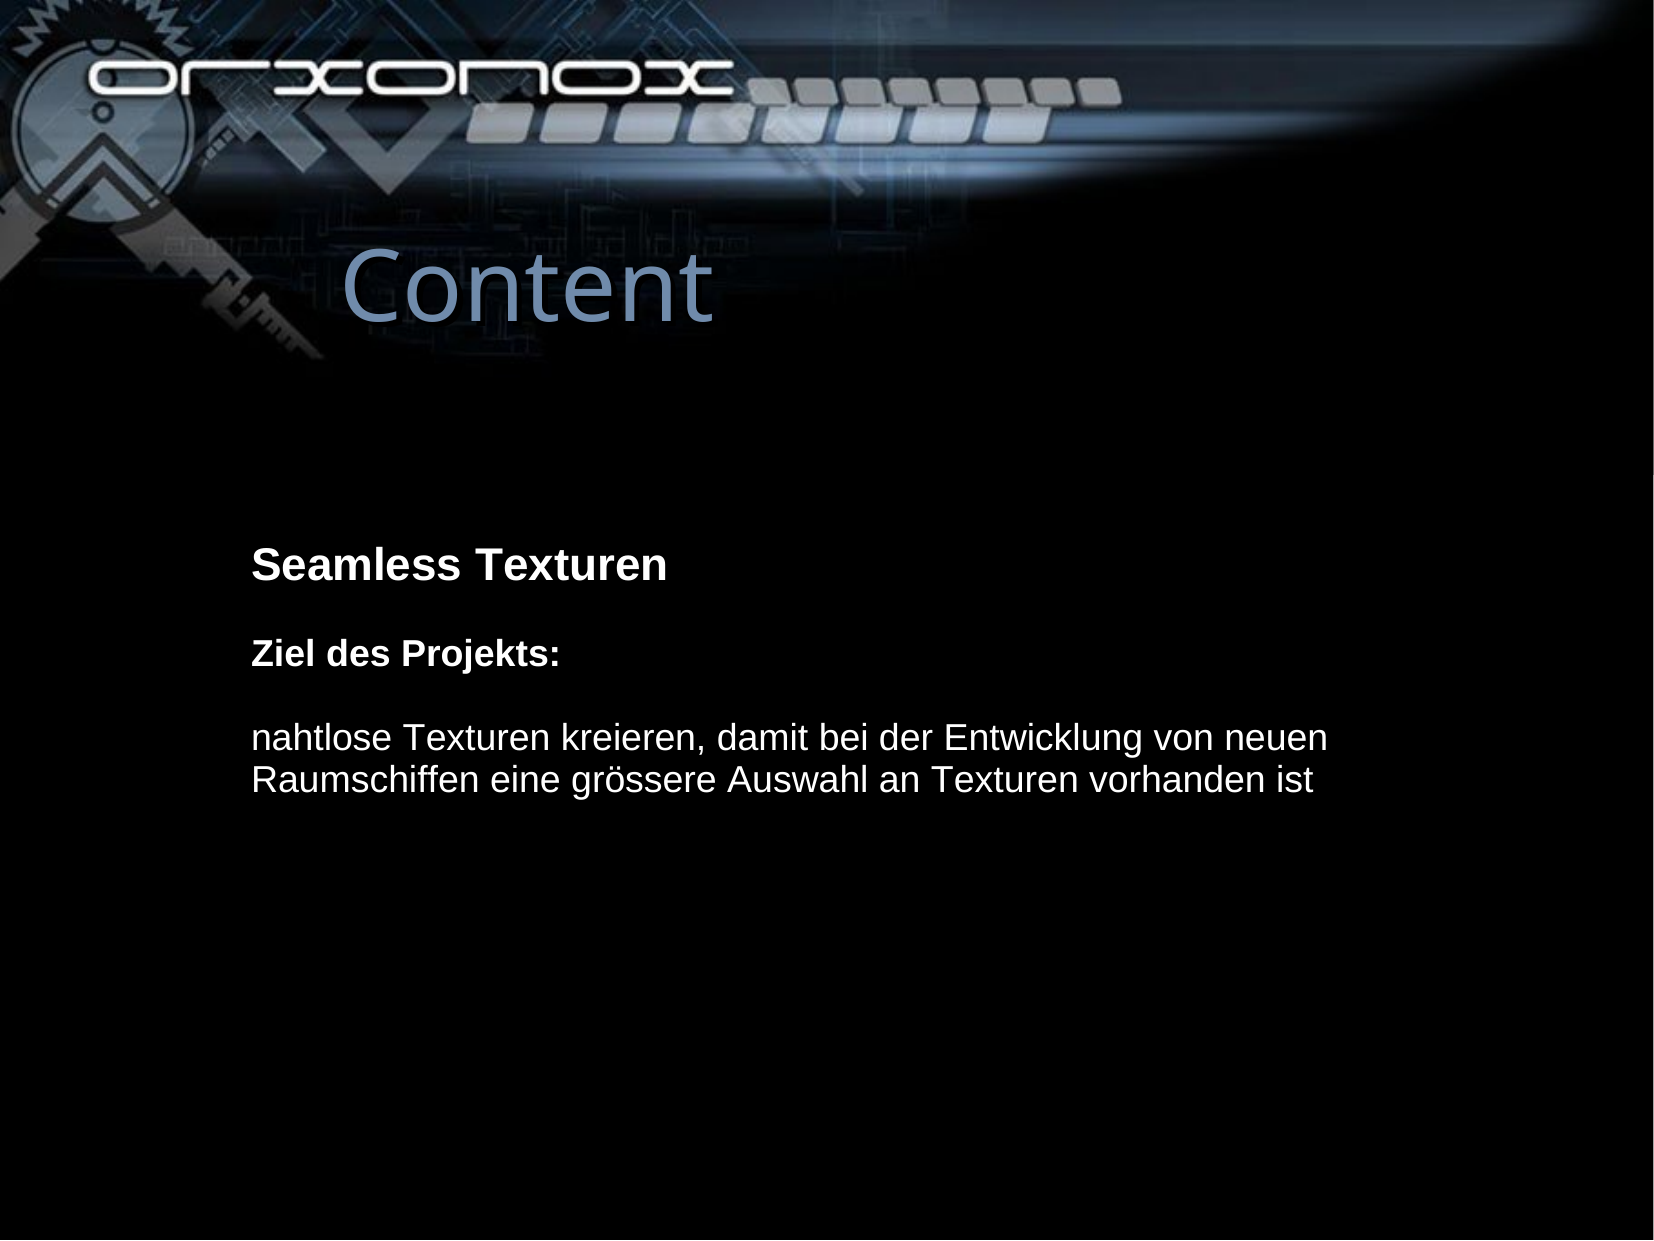

Content
Seamless Texturen
Ziel des Projekts:
nahtlose Texturen kreieren, damit bei der Entwicklung von neuen Raumschiffen eine grössere Auswahl an Texturen vorhanden ist